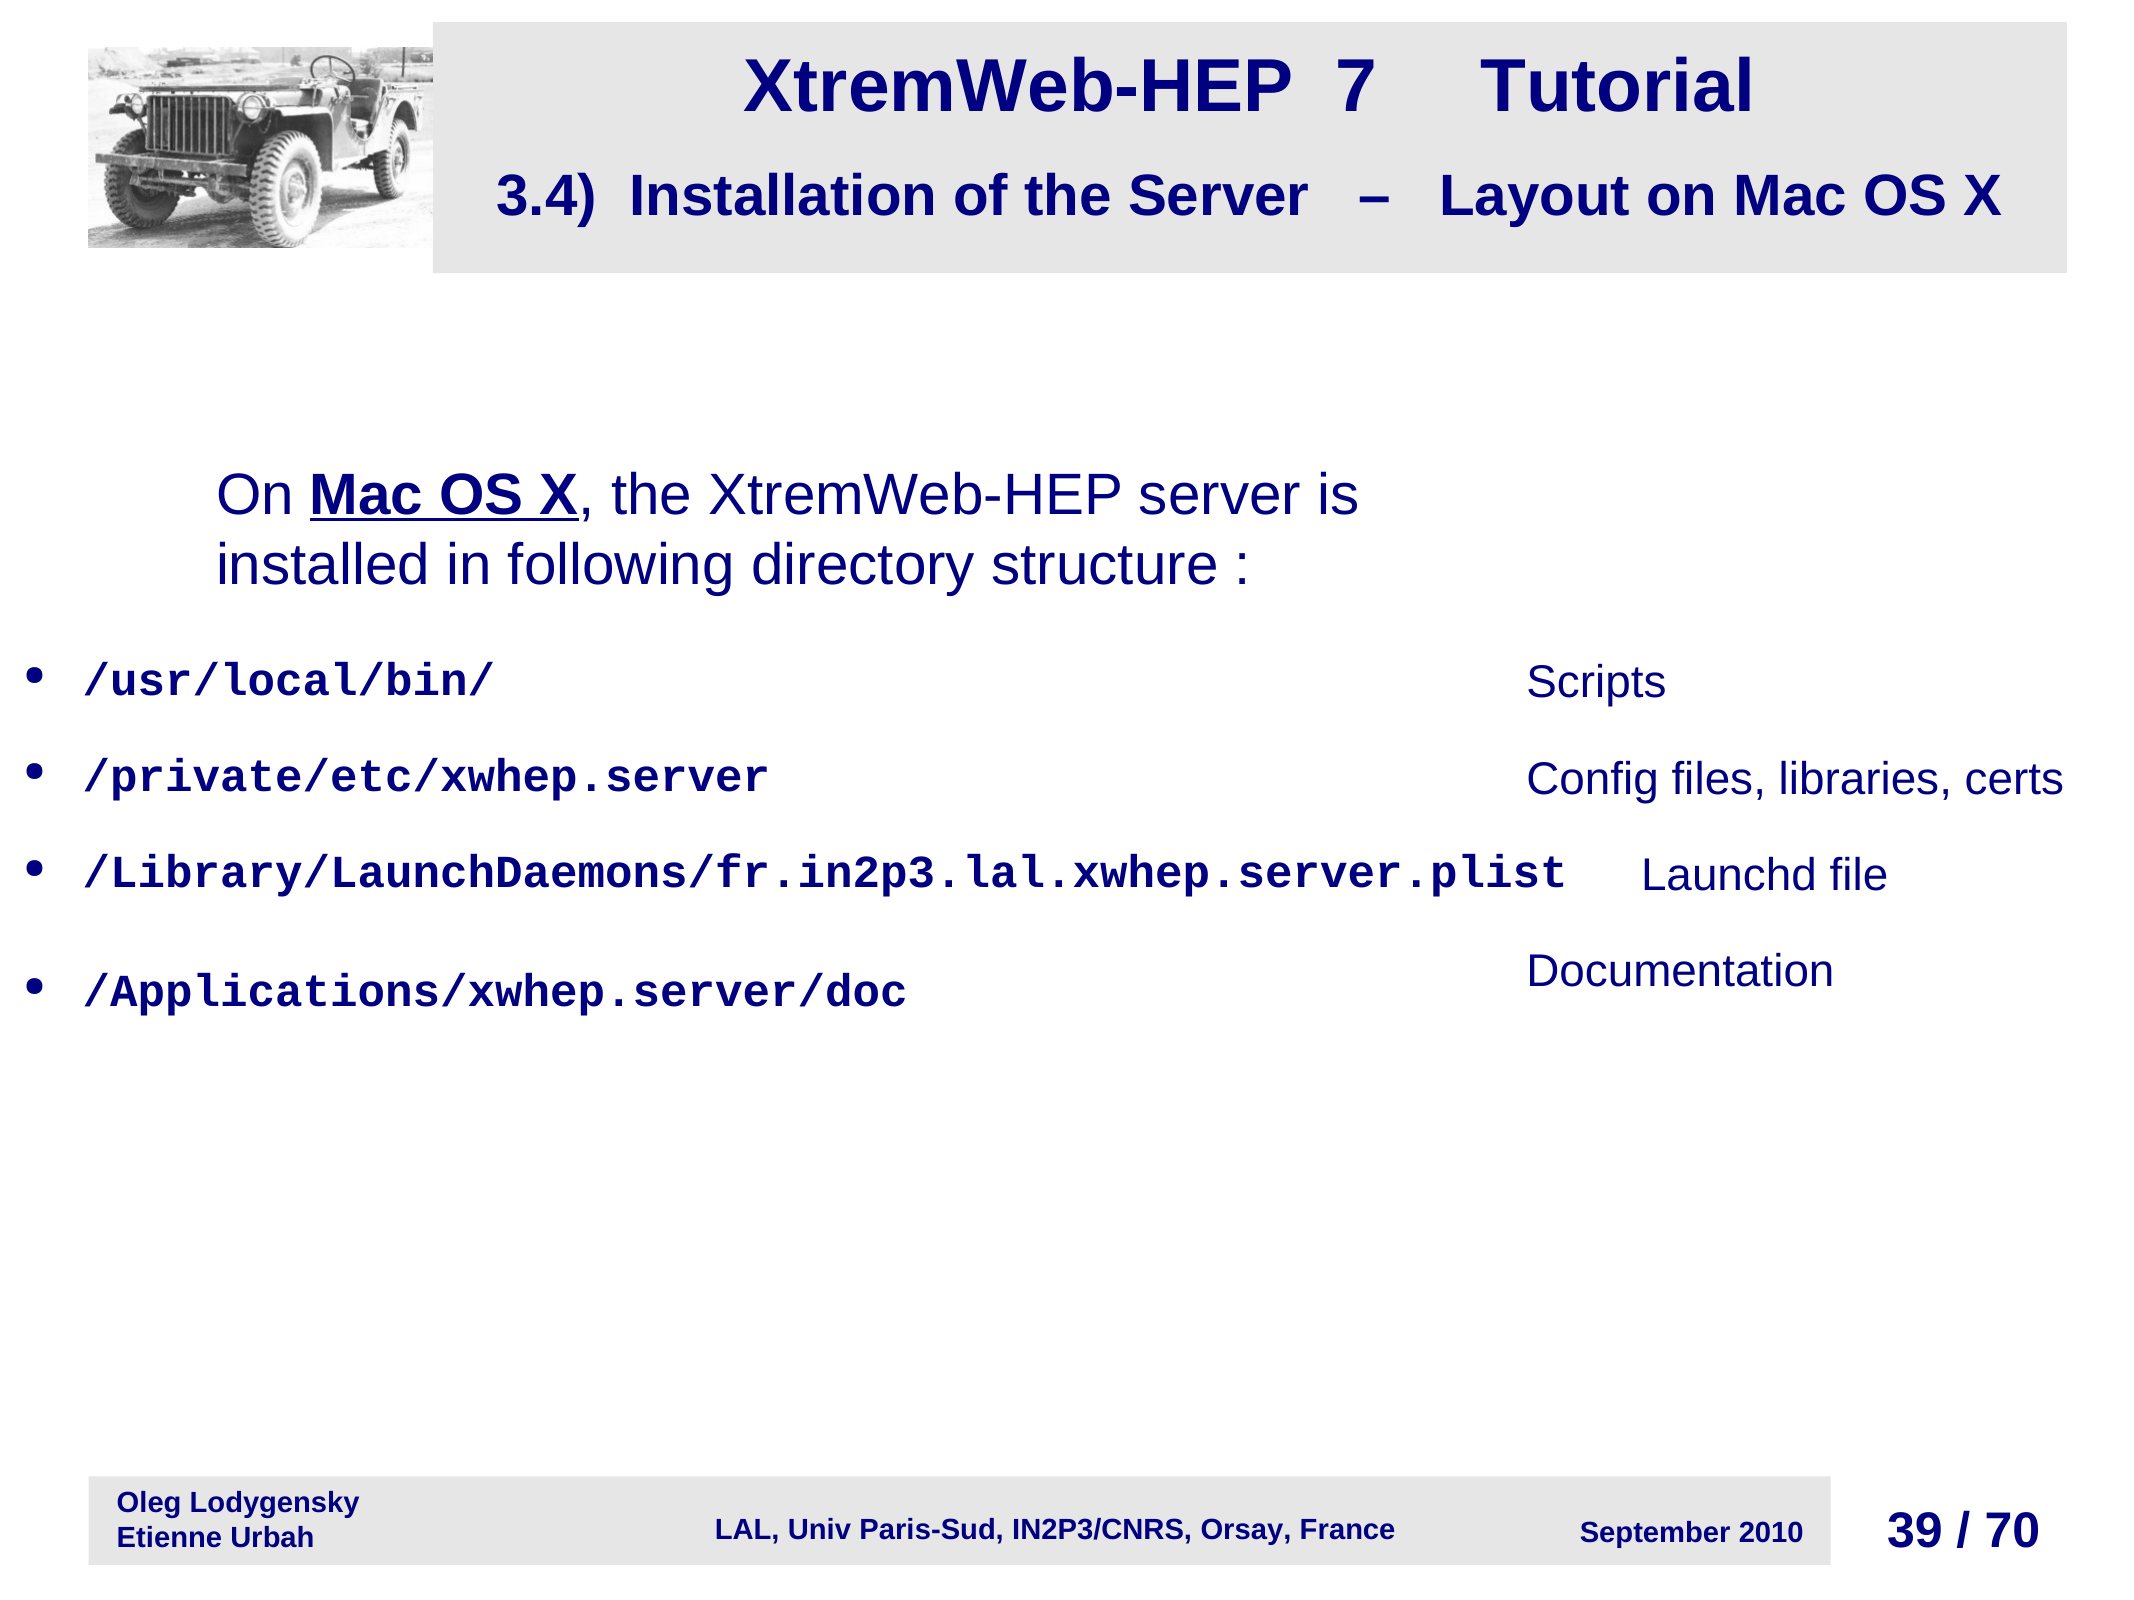

# 3.4) Installation of the Server – Layout on Mac OS X
On Mac OS X, the XtremWeb-HEP server is installed in following directory structure :
/usr/local/bin/
/private/etc/xwhep.server
/Library/LaunchDaemons/fr.in2p3.lal.xwhep.server.plist
/Applications/xwhep.server/doc
Scripts
Config files, libraries, certs
 Launchd file
Documentation
39